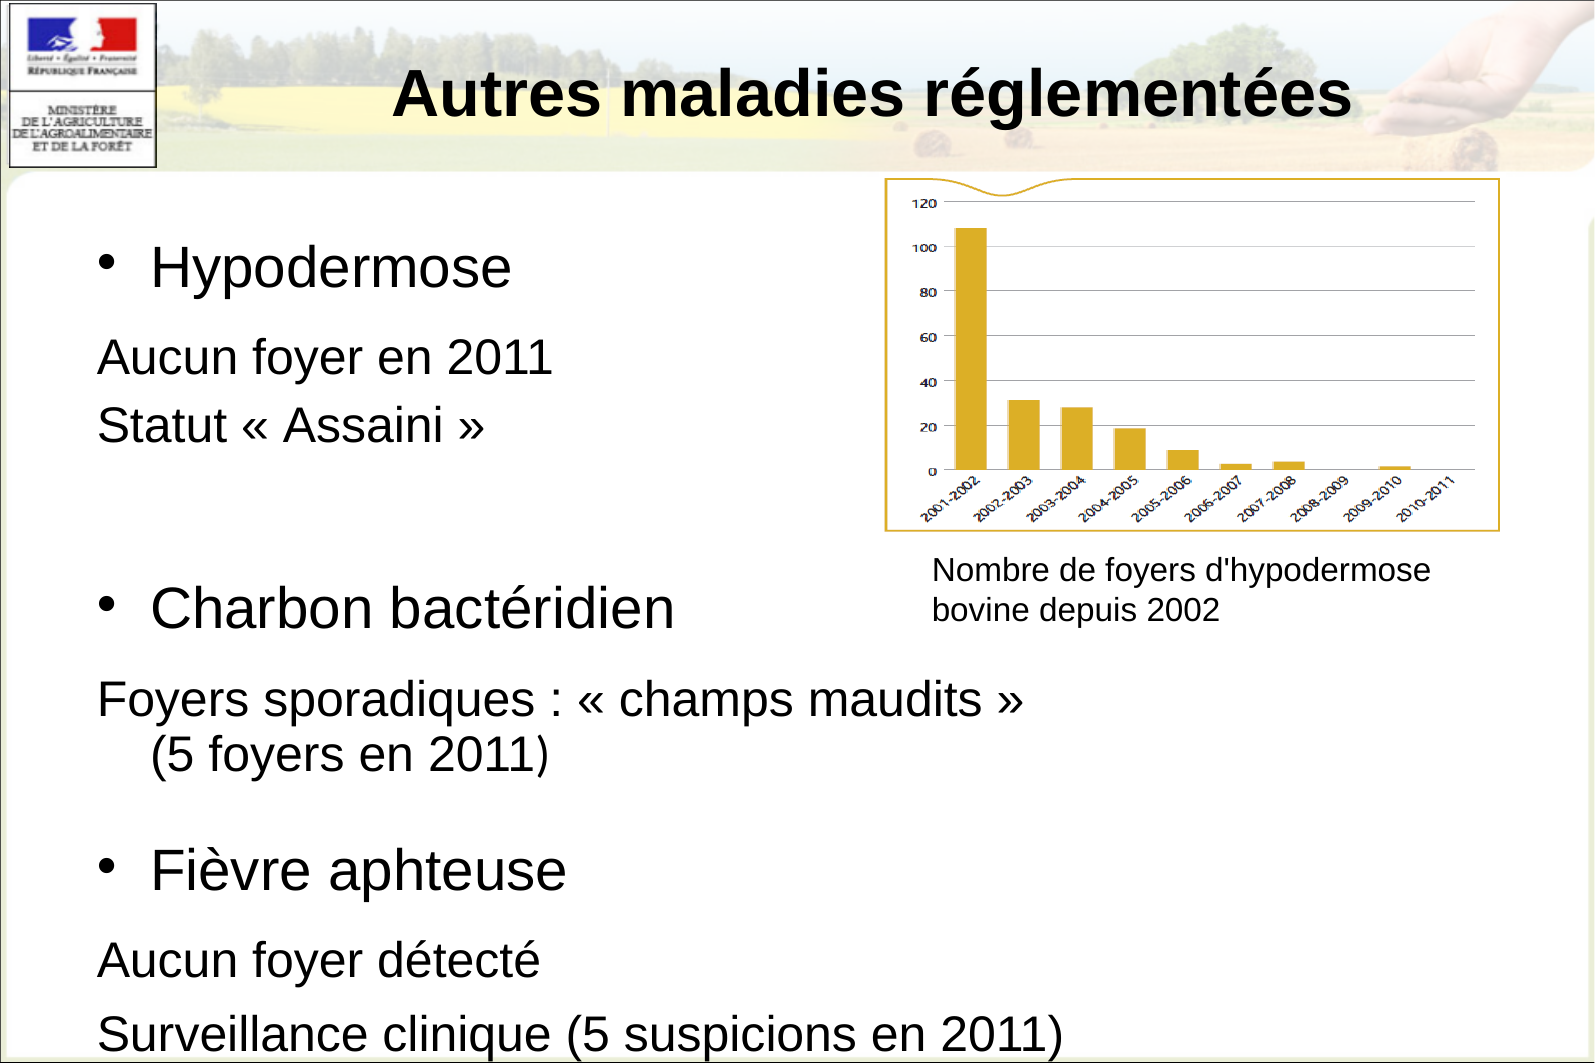

# Autres maladies réglementées
Hypodermose
Aucun foyer en 2011
Statut « Assaini »
Charbon bactéridien
Foyers sporadiques : « champs maudits »
(5 foyers en 2011)
Fièvre aphteuse
Aucun foyer détecté
Surveillance clinique (5 suspicions en 2011)
Nombre de foyers d'hypodermose
bovine depuis 2002